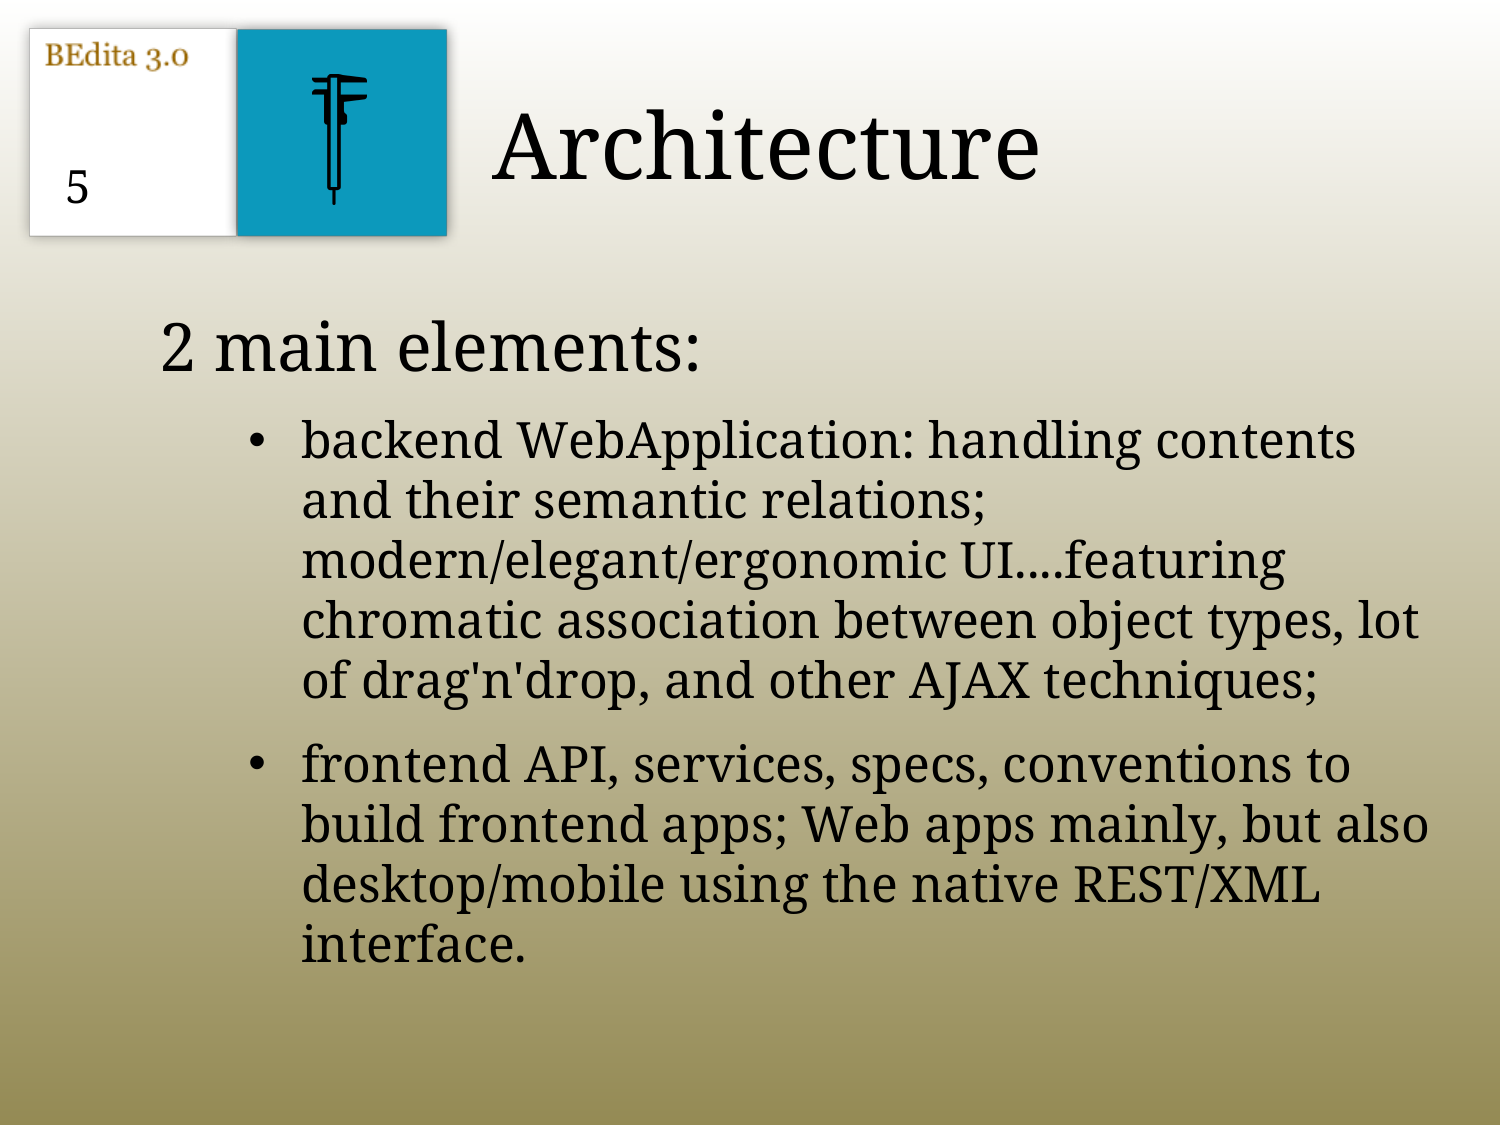

Architecture
2 main elements:
backend WebApplication: handling contents and their semantic relations;
modern/elegant/ergonomic UI....featuring chromatic association between object types, lot of drag'n'drop, and other AJAX techniques;
frontend API, services, specs, conventions to build frontend apps; Web apps mainly, but also desktop/mobile using the native REST/XML interface.